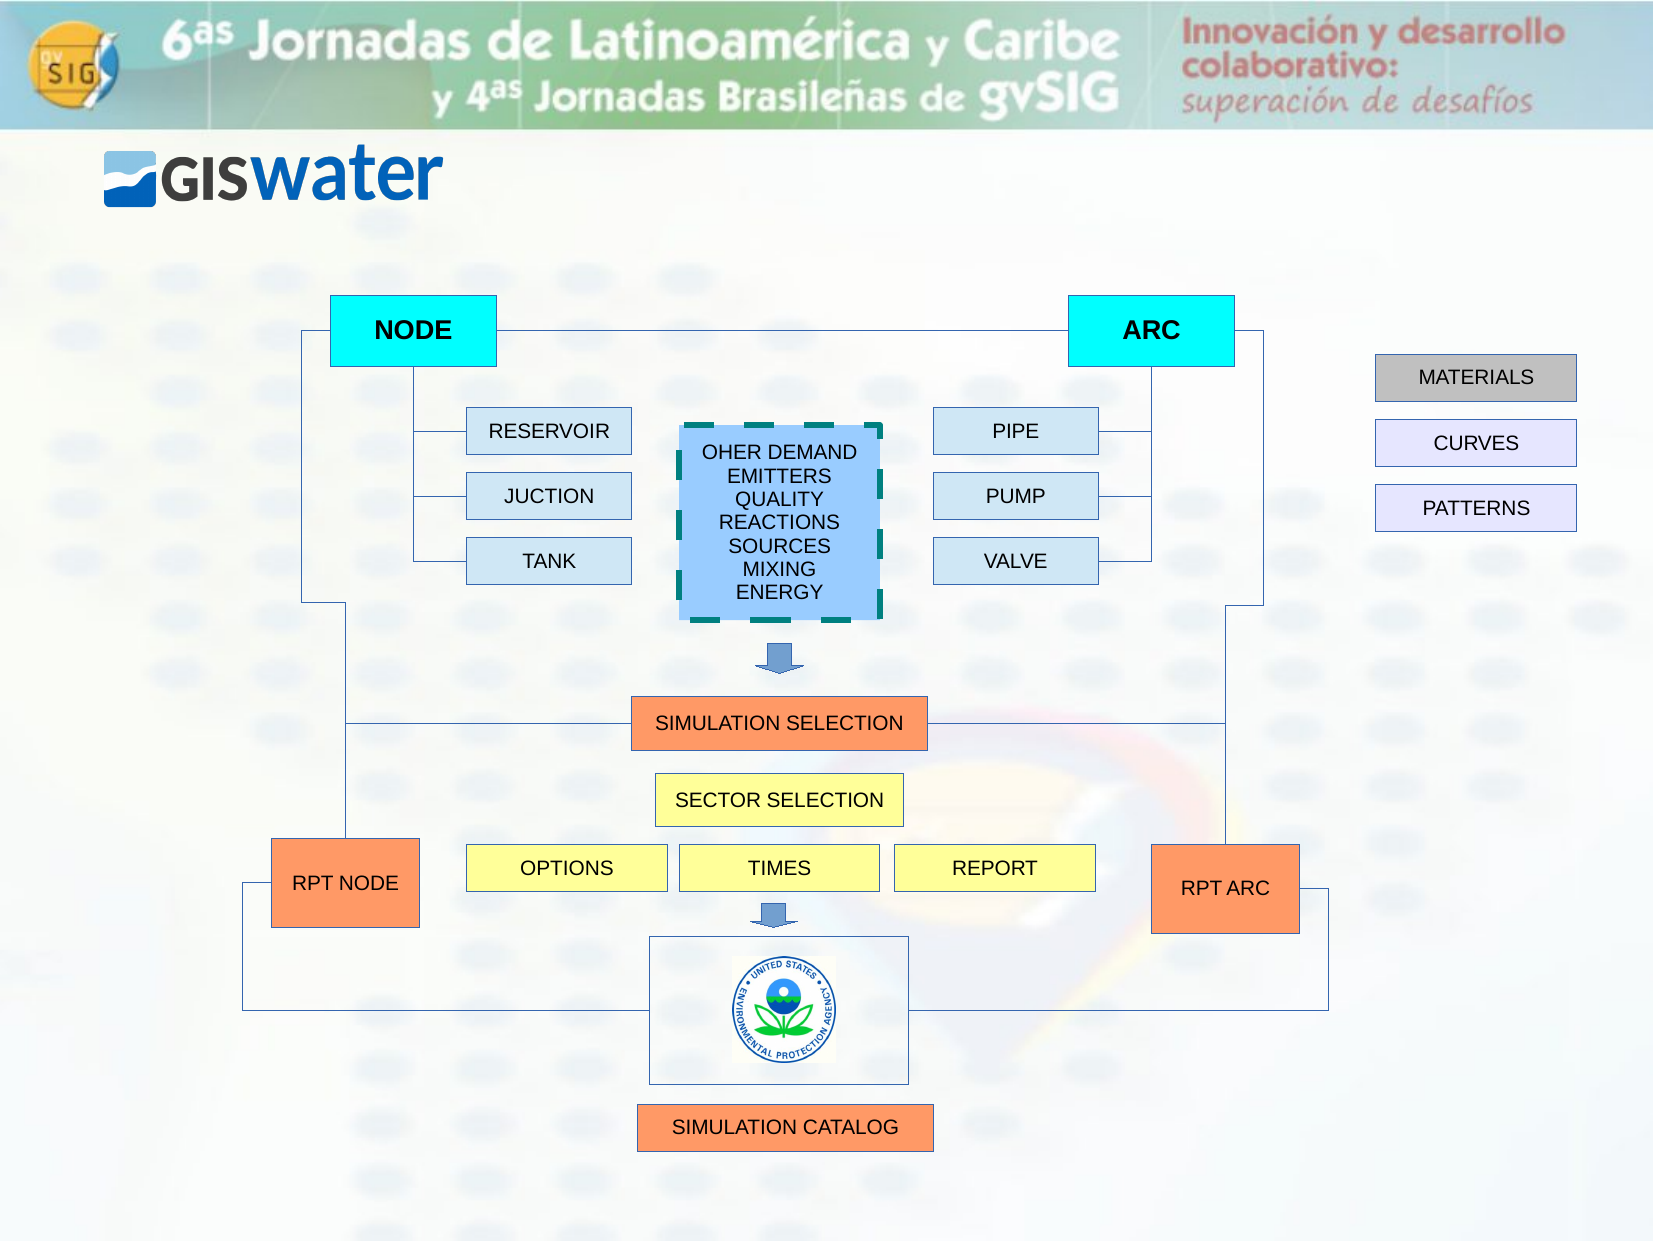

NODE
ARC
MATERIALS
RESERVOIR
PIPE
CURVES
OHER DEMAND
EMITTERS
QUALITY
REACTIONS
SOURCES
MIXING
ENERGY
JUCTION
PUMP
PATTERNS
TANK
VALVE
SIMULATION SELECTION
SECTOR SELECTION
RPT NODE
OPTIONS
TIMES
REPORT
RPT ARC
SIMULATION CATALOG